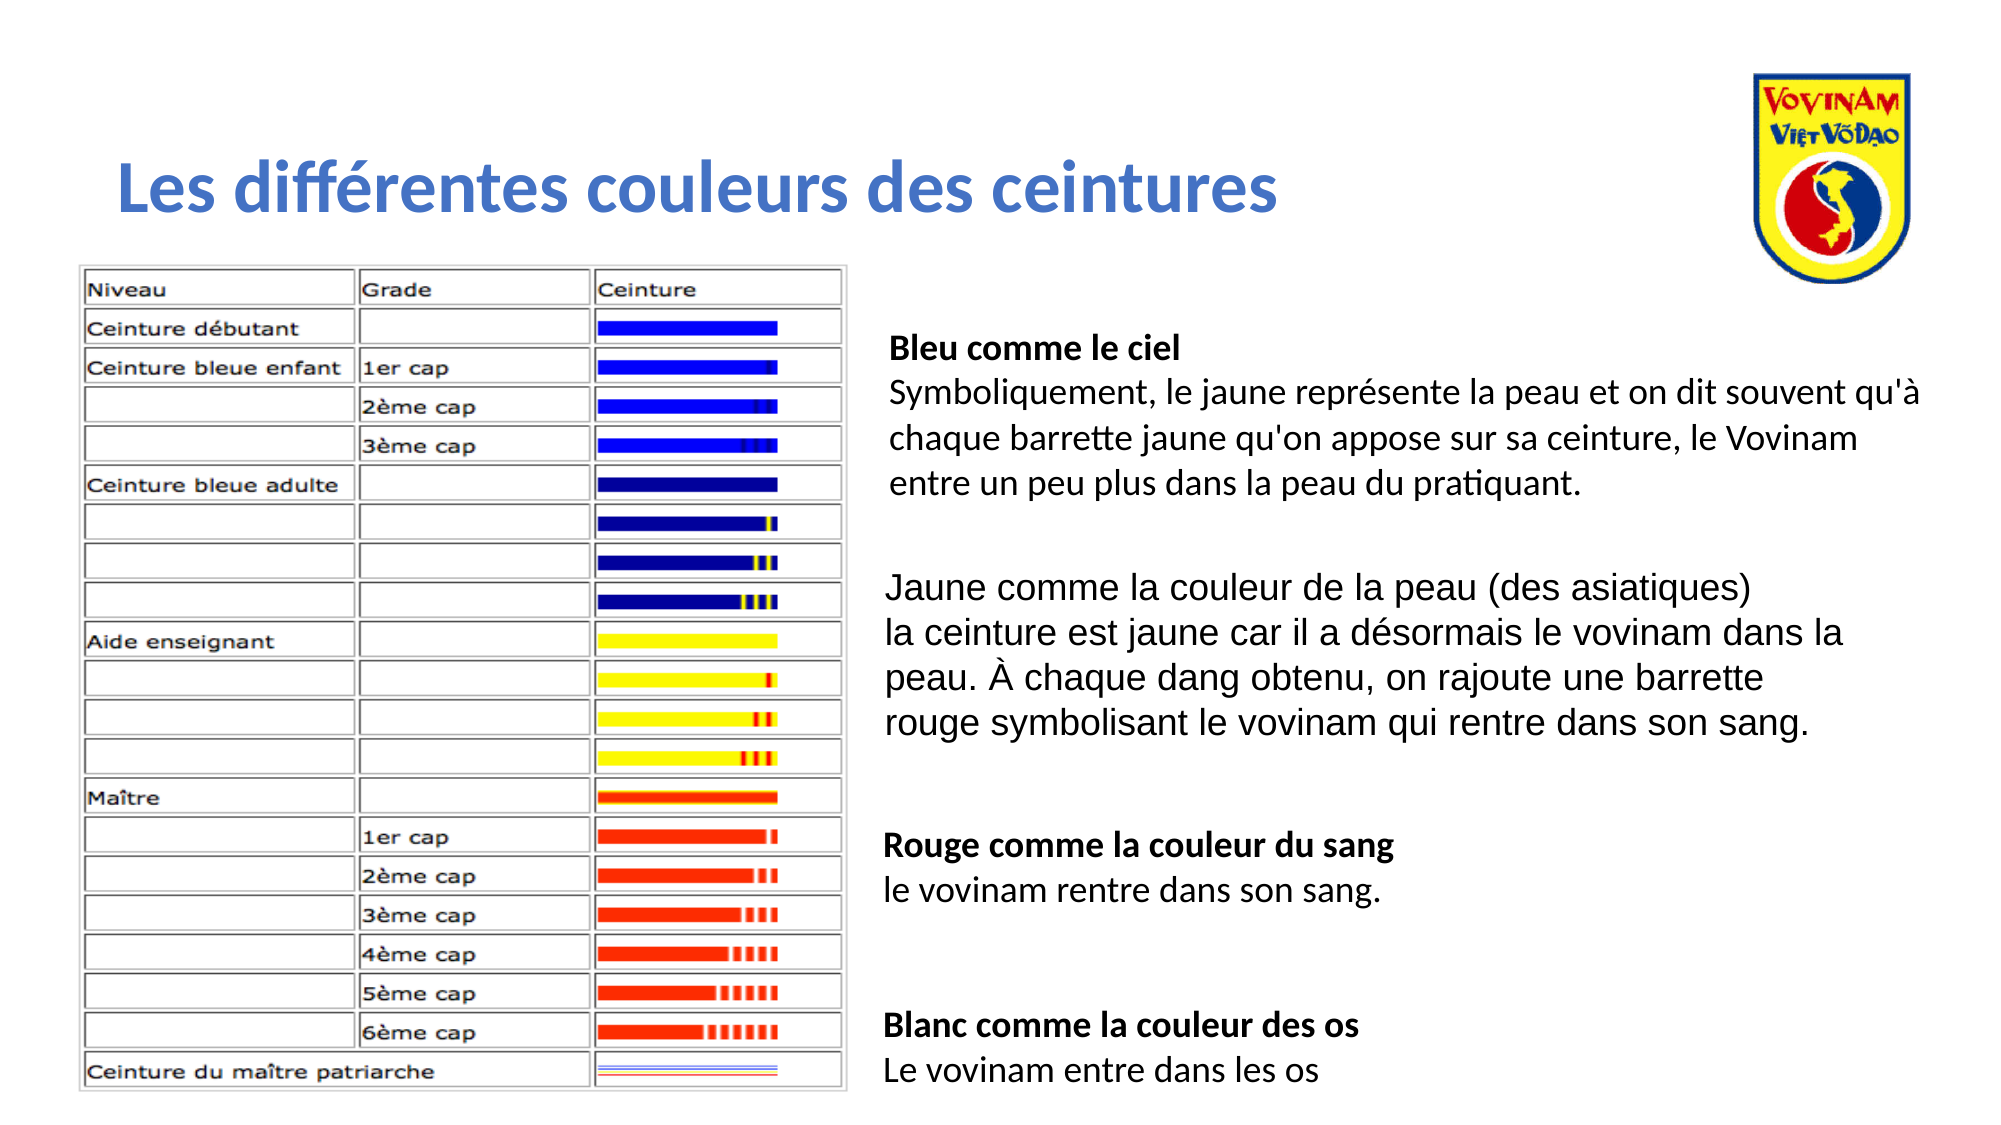

# Les différentes couleurs des ceintures
Bleu comme le ciel
Symboliquement, le jaune représente la peau et on dit souvent qu'à chaque barrette jaune qu'on appose sur sa ceinture, le Vovinam entre un peu plus dans la peau du pratiquant.
Jaune comme la couleur de la peau (des asiatiques)
la ceinture est jaune car il a désormais le vovinam dans la peau. À chaque dang obtenu, on rajoute une barrette rouge symbolisant le vovinam qui rentre dans son sang.
Rouge comme la couleur du sang
le vovinam rentre dans son sang.
Blanc comme la couleur des os
Le vovinam entre dans les os